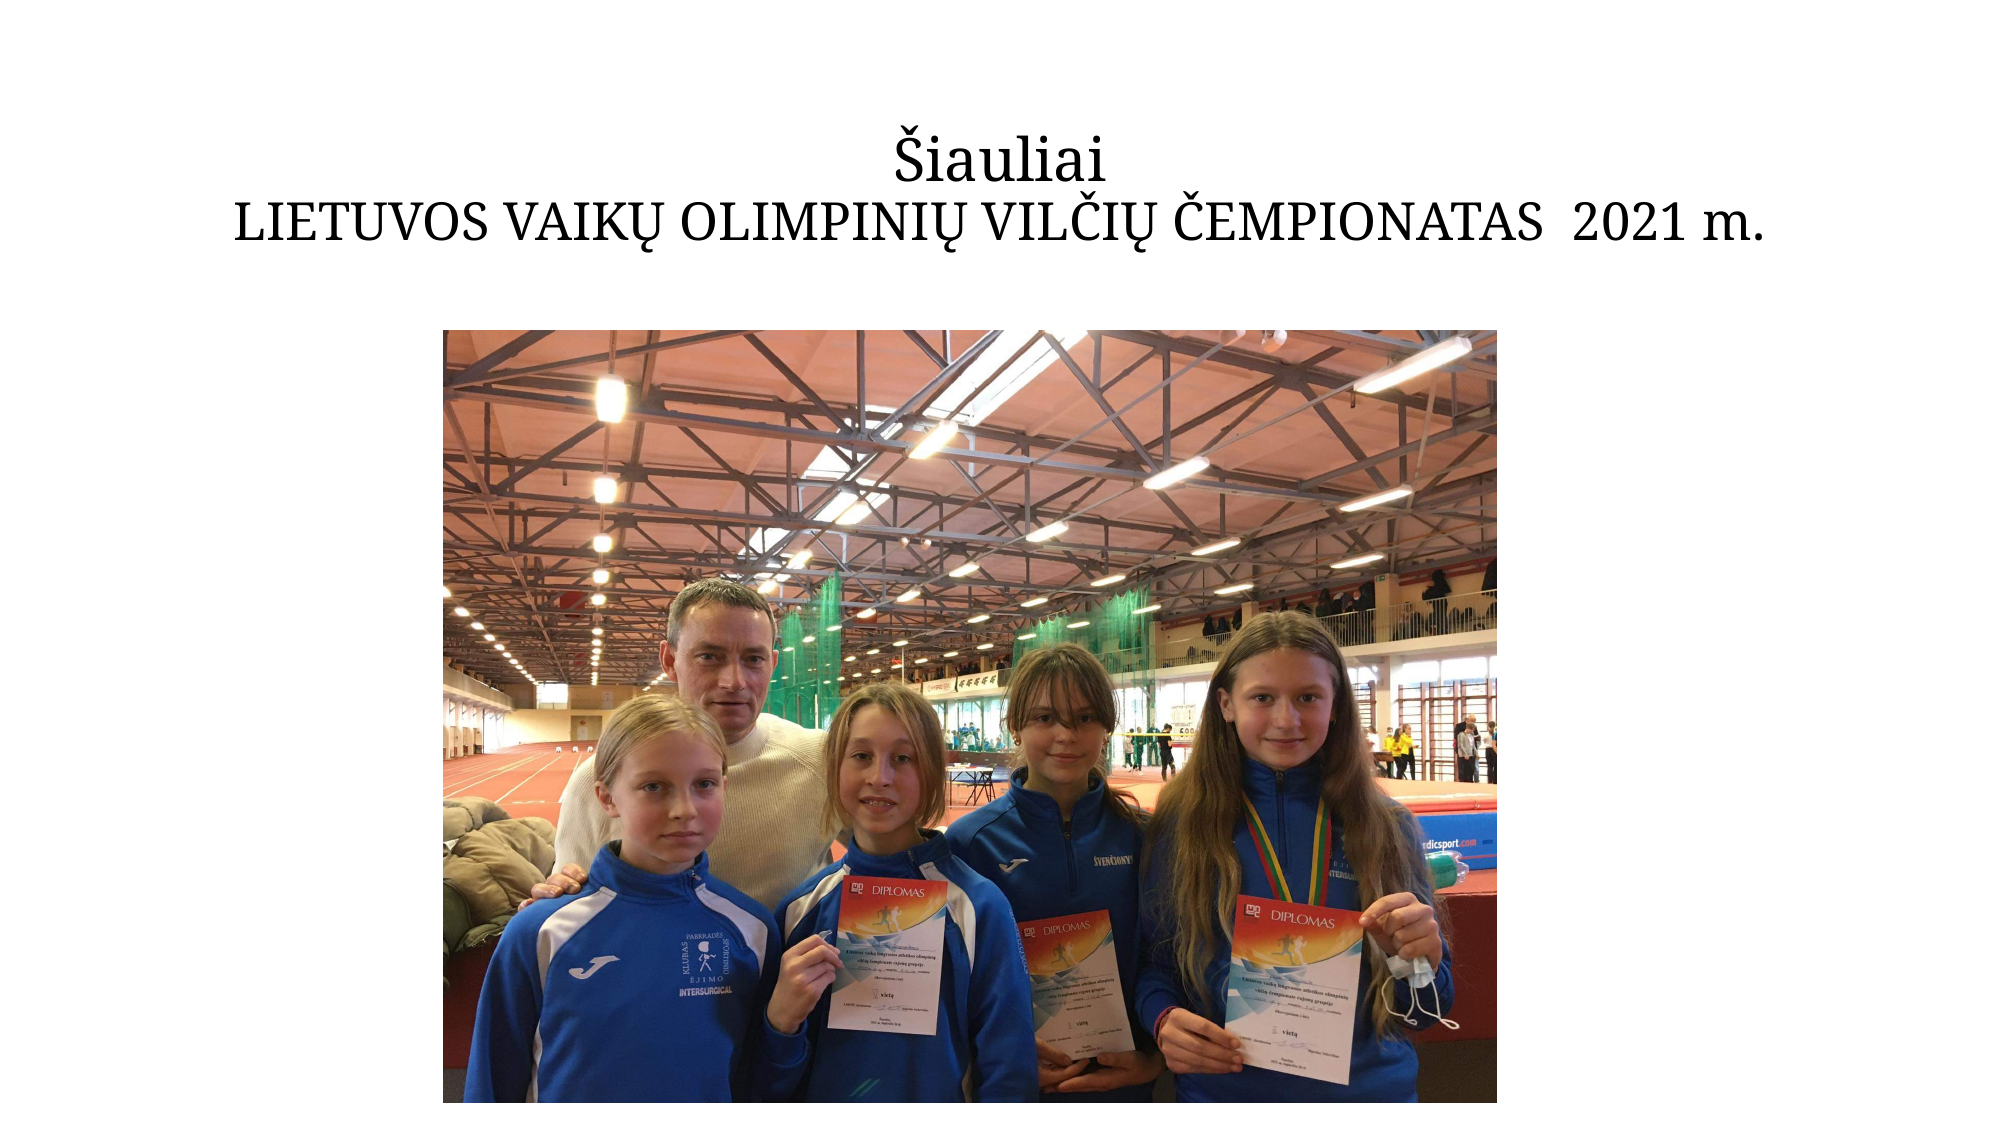

# Šiauliai LIETUVOS VAIKŲ OLIMPINIŲ VILČIŲ ČEMPIONATAS  2021 m.